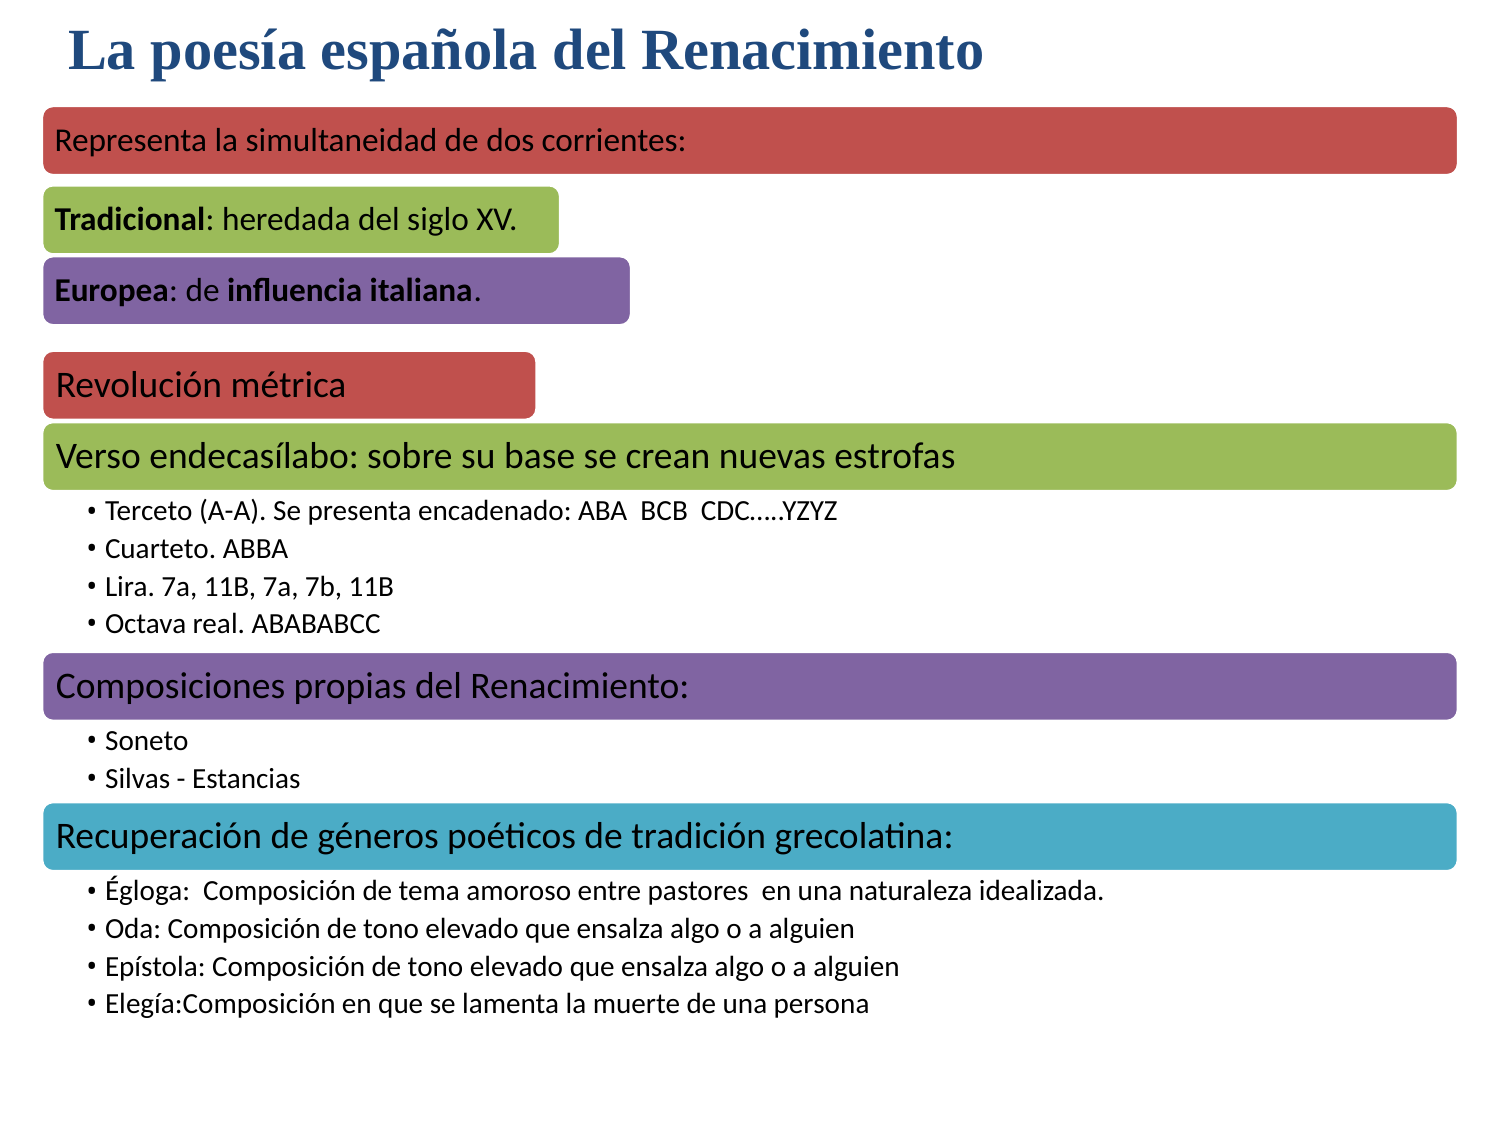

# La poesía española del Renacimiento
Representa la simultaneidad de dos corrientes:
Tradicional: heredada del siglo XV.
Europea: de influencia italiana.
Revolución métrica
Verso endecasílabo: sobre su base se crean nuevas estrofas
Terceto (A-A). Se presenta encadenado: ABA BCB CDC…..YZYZ
Cuarteto. ABBA
Lira. 7a, 11B, 7a, 7b, 11B
Octava real. ABABABCC
Composiciones propias del Renacimiento:
Soneto
Silvas - Estancias
Recuperación de géneros poéticos de tradición grecolatina:
Égloga: Composición de tema amoroso entre pastores en una naturaleza idealizada.
Oda: Composición de tono elevado que ensalza algo o a alguien
Epístola: Composición de tono elevado que ensalza algo o a alguien
Elegía:Composición en que se lamenta la muerte de una persona